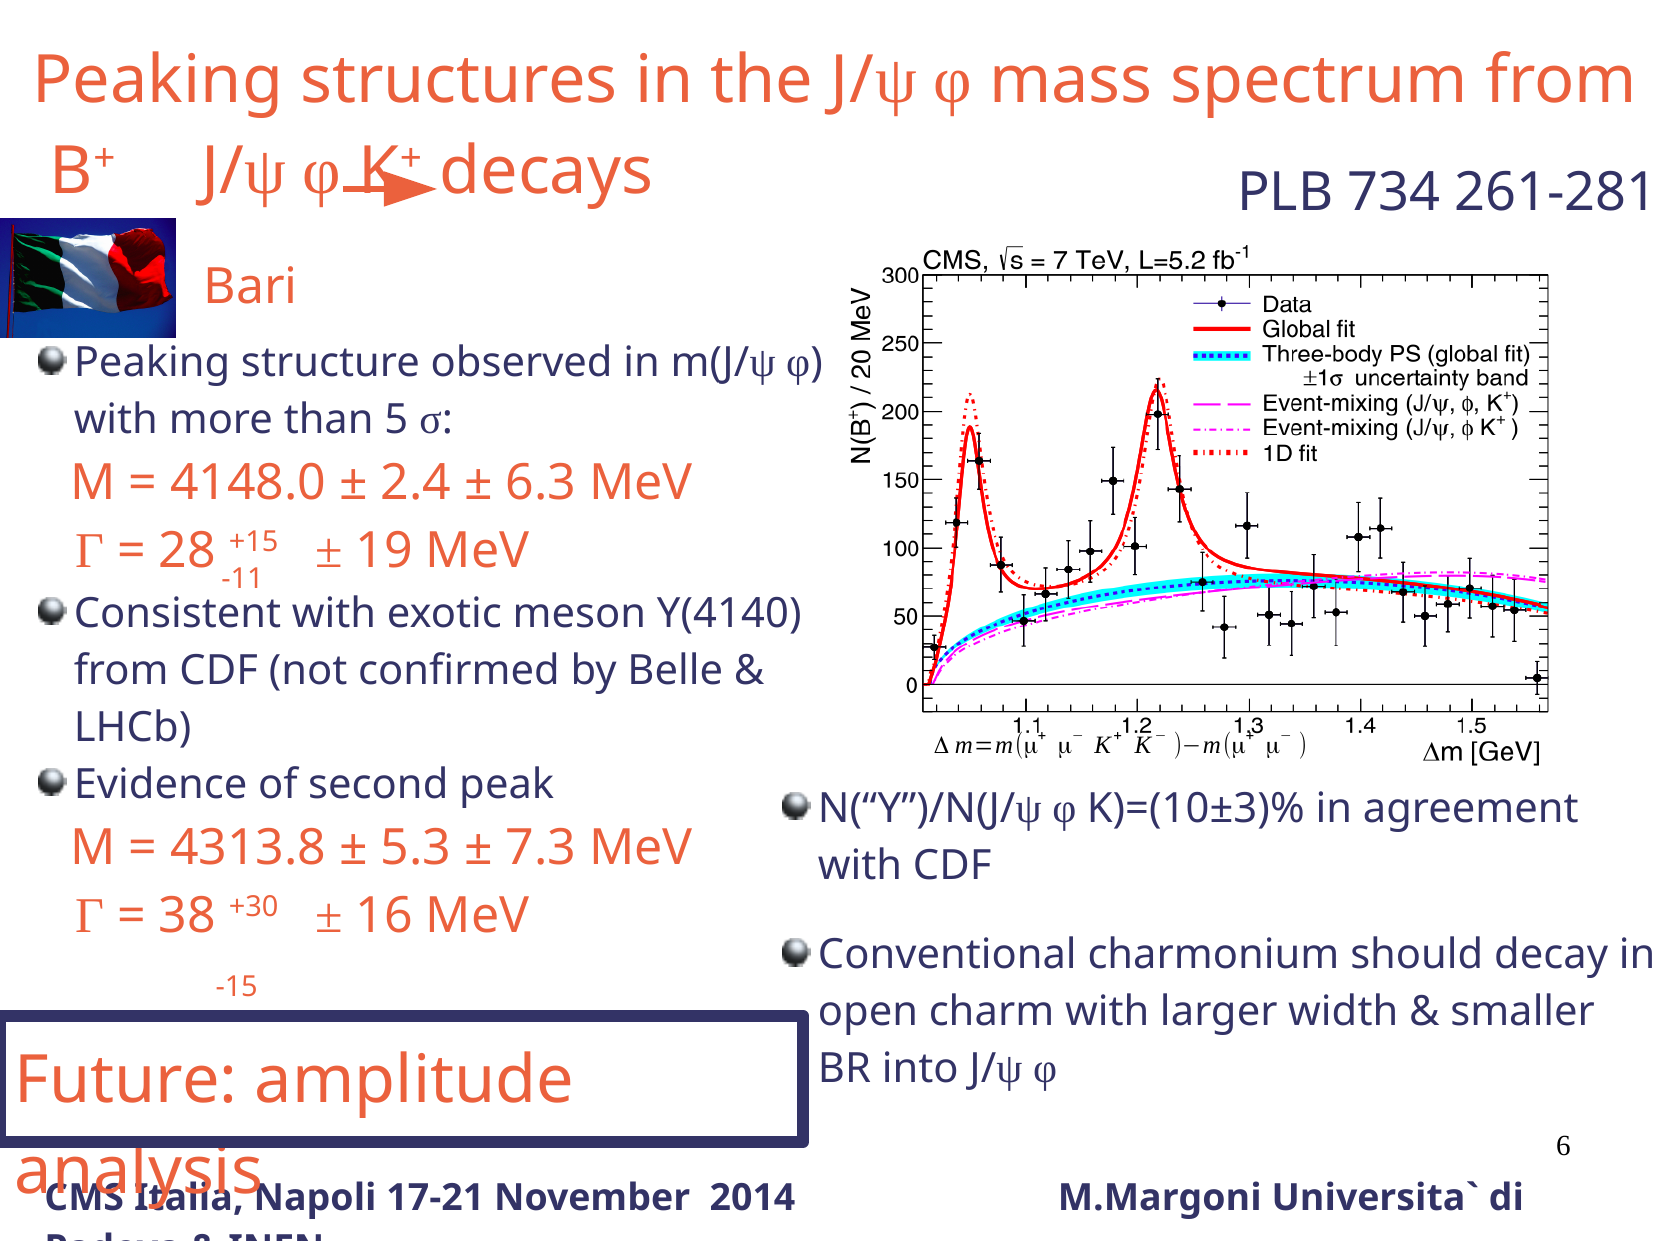

Peaking structures in the J/ψ φ mass spectrum from B+ J/ψ φ K+ decays
PLB 734 261-281
Bari
Peaking structure observed in m(J/ψ φ) with more than 5 σ:
 M = 4148.0 ± 2.4 ± 6.3 MeV
 Γ = 28 +15 ± 19 MeV
Consistent with exotic meson Y(4140) from CDF (not confirmed by Belle & LHCb)
Evidence of second peak
 M = 4313.8 ± 5.3 ± 7.3 MeV
 Γ = 38 +30 ± 16 MeV
-11
N(“Y”)/N(J/ψ φ K)=(10±3)% in agreement with CDF
Conventional charmonium should decay in open charm with larger width & smaller BR into J/ψ φ
-15
Future: amplitude analysis
6
CMS Italia, Napoli 17-21 November 2014 M.Margoni Universita` di Padova & INFN